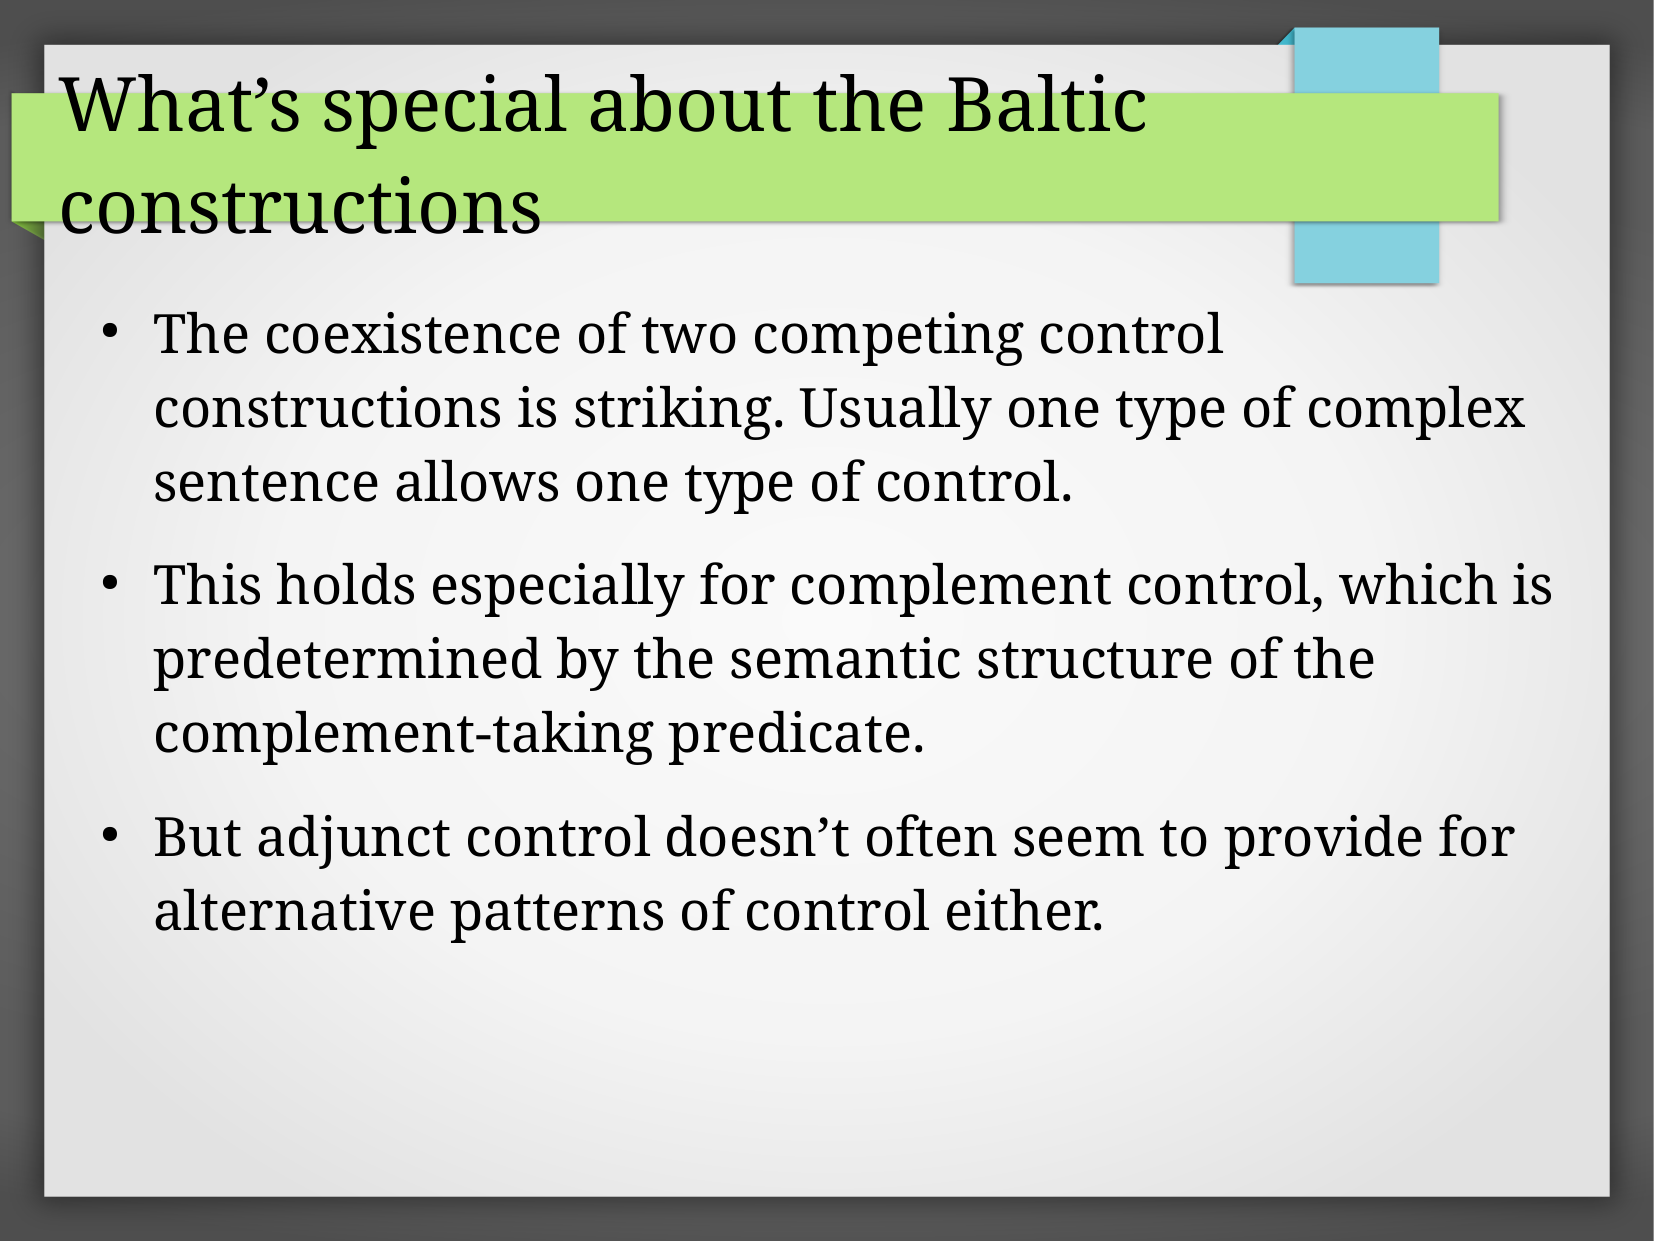

# What’s special about the Baltic constructions
The coexistence of two competing control constructions is striking. Usually one type of complex sentence allows one type of control.
This holds especially for complement control, which is predetermined by the semantic structure of the complement-taking predicate.
But adjunct control doesn’t often seem to provide for alternative patterns of control either.